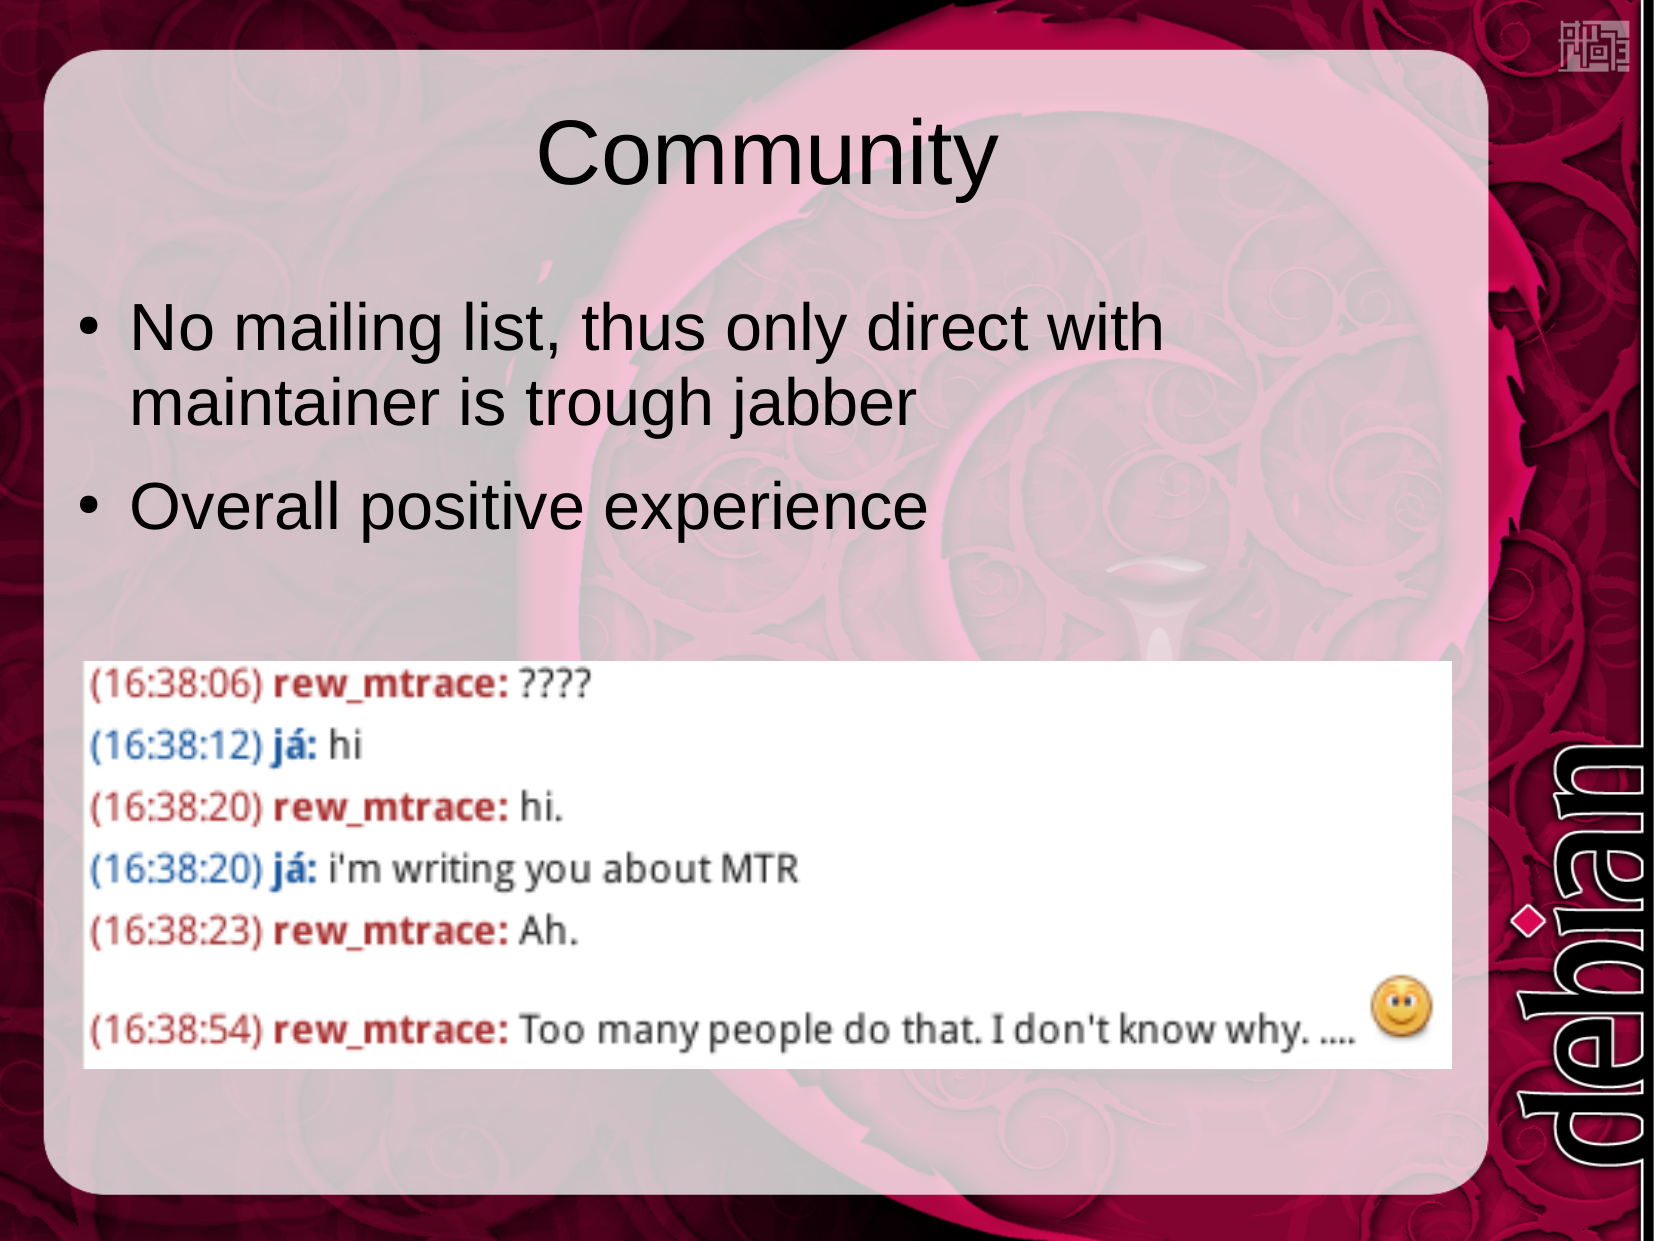

# Community
No mailing list, thus only direct with maintainer is trough jabber
Overall positive experience